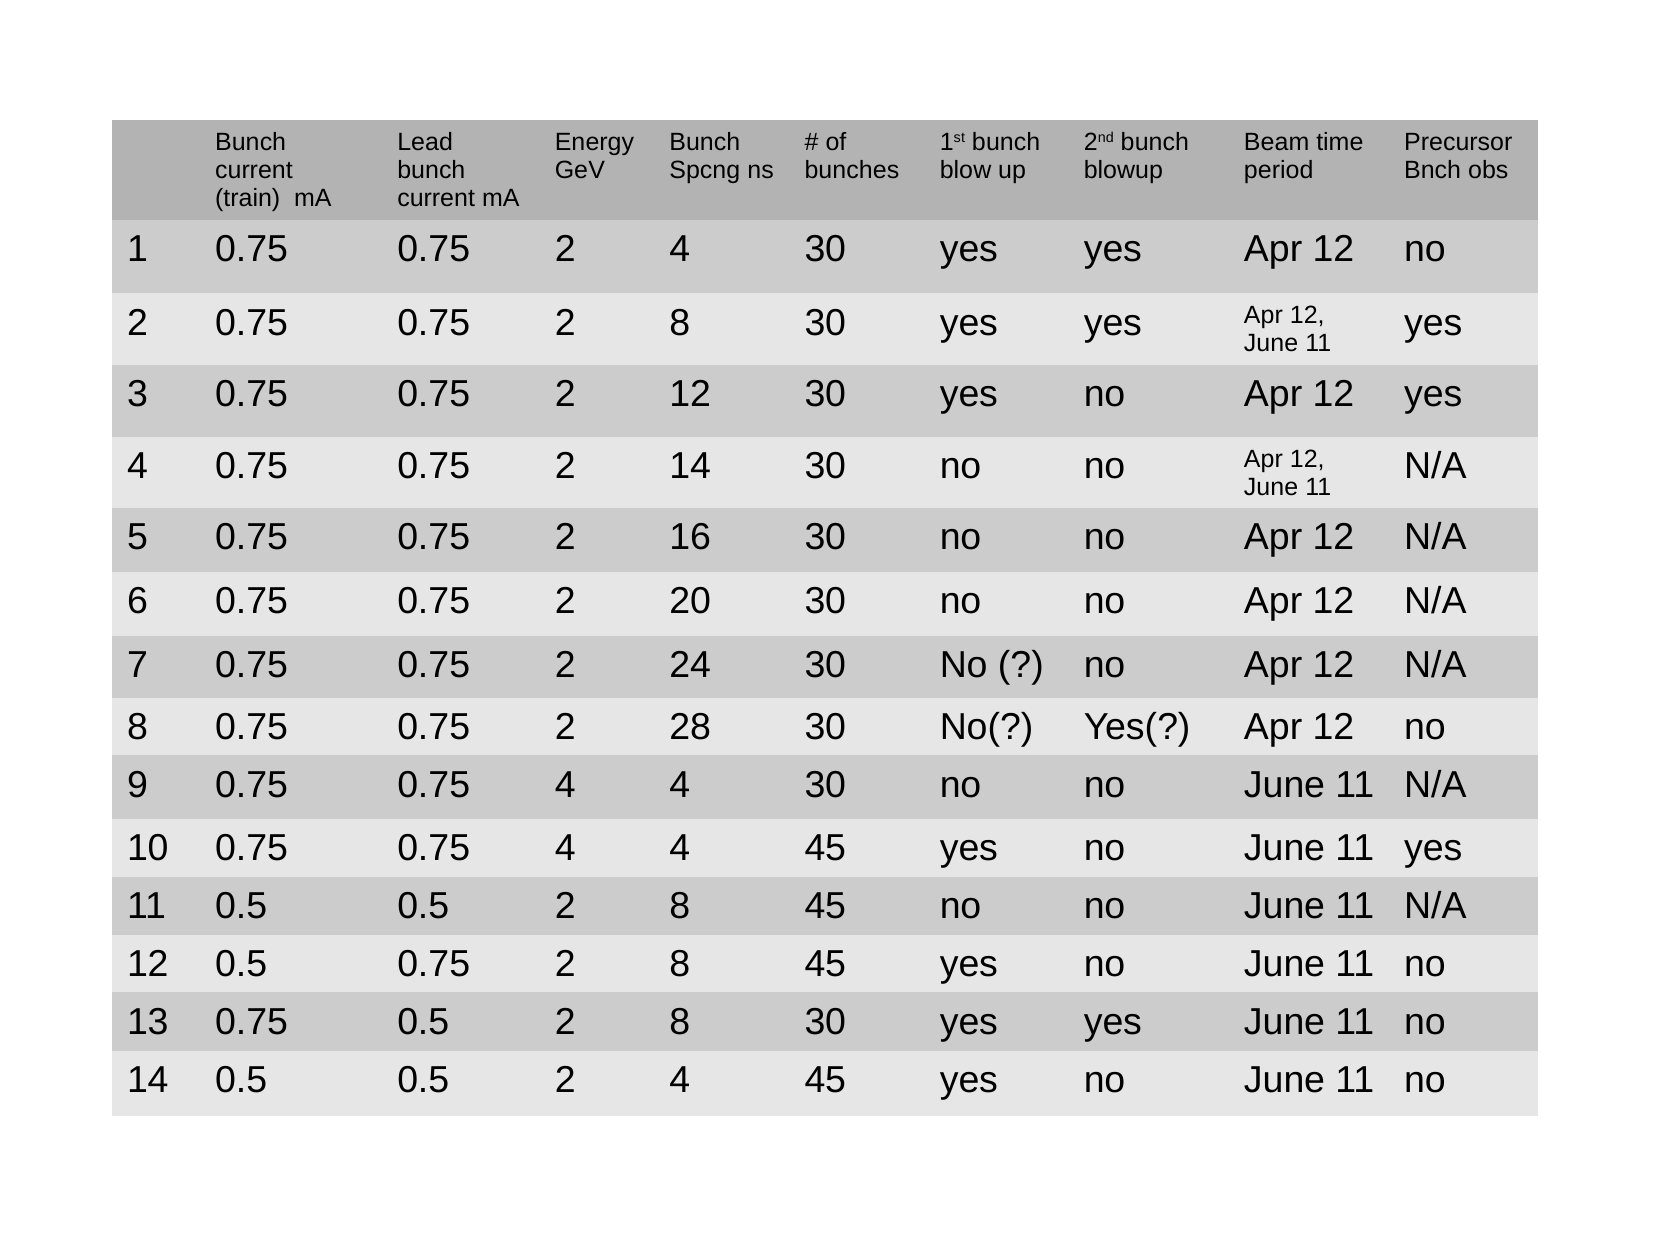

| | Bunch current (train) mA | Lead bunch current mA | Energy GeV | Bunch Spcng ns | # of bunches | 1st bunch blow up | 2nd bunch blowup | Beam time period | Precursor Bnch obs |
| --- | --- | --- | --- | --- | --- | --- | --- | --- | --- |
| 1 | 0.75 | 0.75 | 2 | 4 | 30 | yes | yes | Apr 12 | no |
| 2 | 0.75 | 0.75 | 2 | 8 | 30 | yes | yes | Apr 12, June 11 | yes |
| 3 | 0.75 | 0.75 | 2 | 12 | 30 | yes | no | Apr 12 | yes |
| 4 | 0.75 | 0.75 | 2 | 14 | 30 | no | no | Apr 12, June 11 | N/A |
| 5 | 0.75 | 0.75 | 2 | 16 | 30 | no | no | Apr 12 | N/A |
| 6 | 0.75 | 0.75 | 2 | 20 | 30 | no | no | Apr 12 | N/A |
| 7 | 0.75 | 0.75 | 2 | 24 | 30 | No (?) | no | Apr 12 | N/A |
| 8 | 0.75 | 0.75 | 2 | 28 | 30 | No(?) | Yes(?) | Apr 12 | no |
| 9 | 0.75 | 0.75 | 4 | 4 | 30 | no | no | June 11 | N/A |
| 10 | 0.75 | 0.75 | 4 | 4 | 45 | yes | no | June 11 | yes |
| 11 | 0.5 | 0.5 | 2 | 8 | 45 | no | no | June 11 | N/A |
| 12 | 0.5 | 0.75 | 2 | 8 | 45 | yes | no | June 11 | no |
| 13 | 0.75 | 0.5 | 2 | 8 | 30 | yes | yes | June 11 | no |
| 14 | 0.5 | 0.5 | 2 | 4 | 45 | yes | no | June 11 | no |